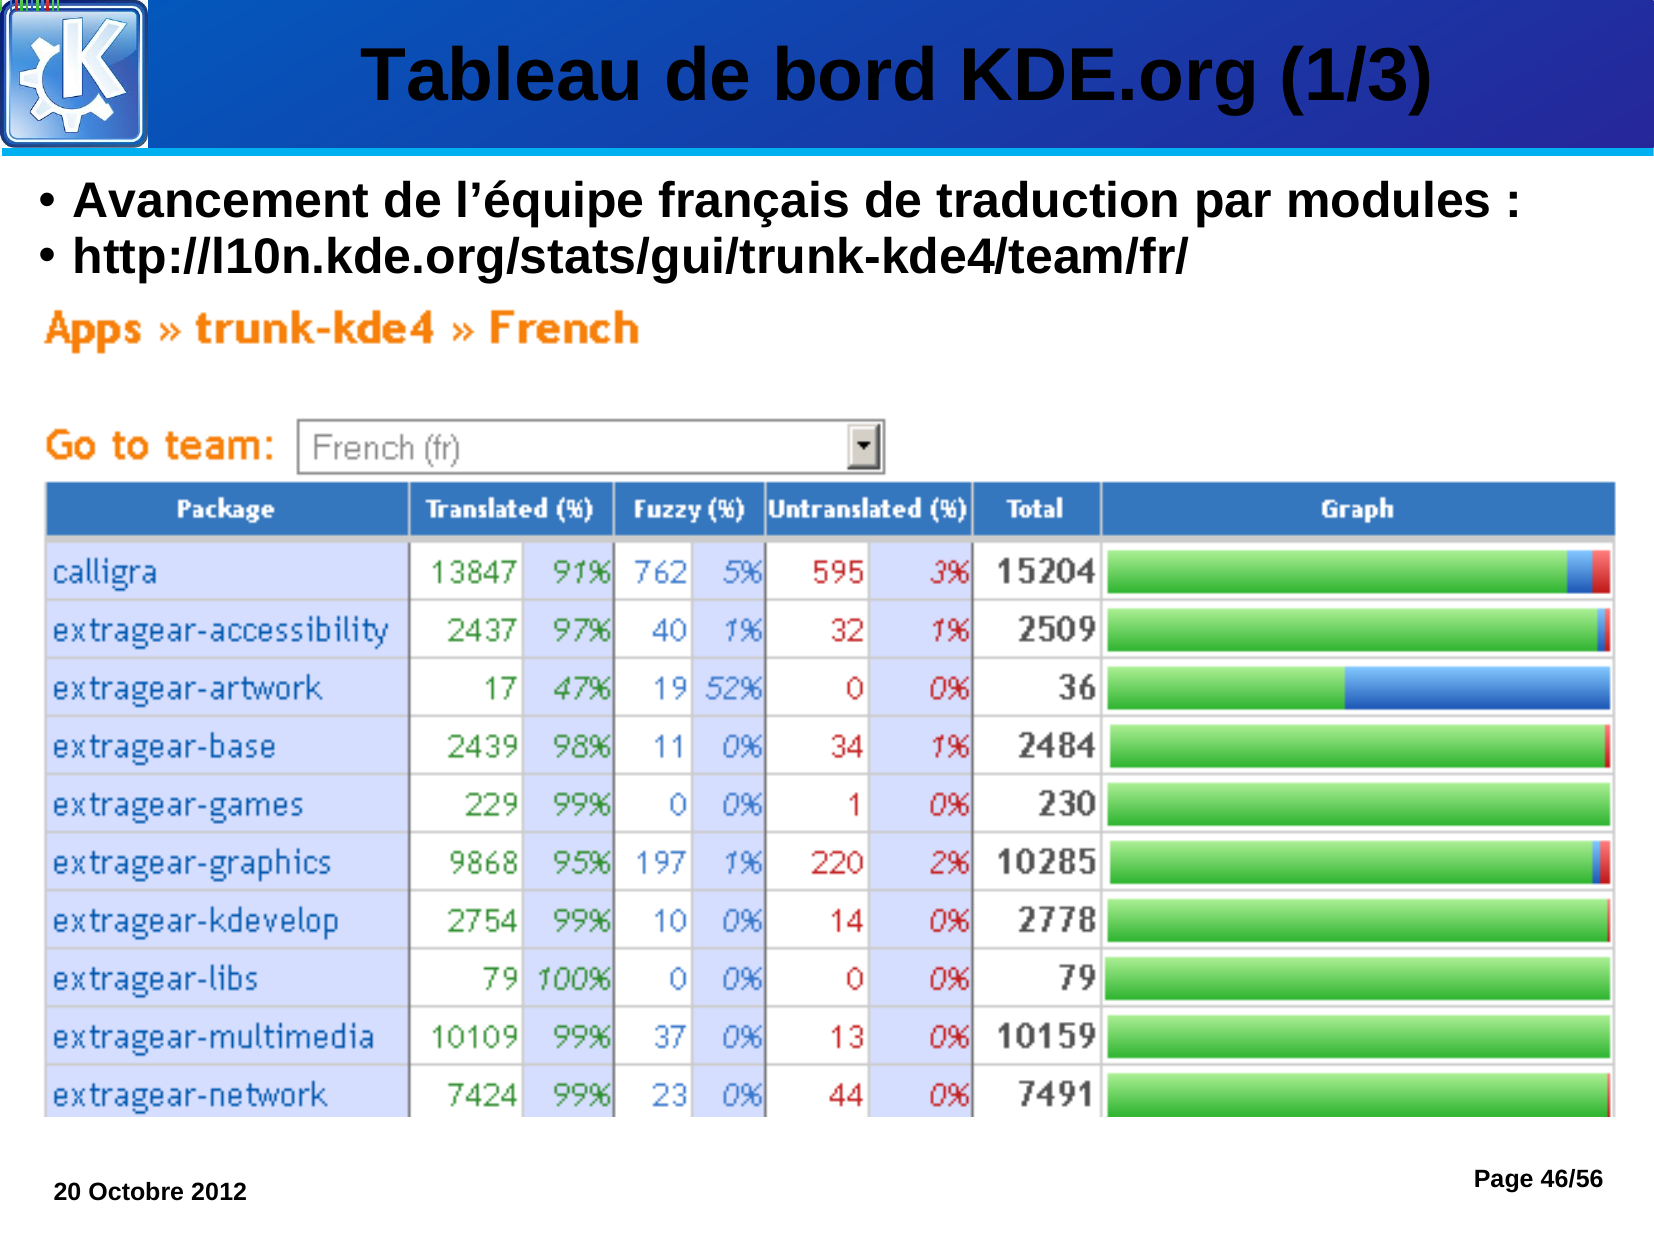

Tableau de bord KDE.org (1/3)
Avancement de l’équipe français de traduction par modules :
http://l10n.kde.org/stats/gui/trunk-kde4/team/fr/